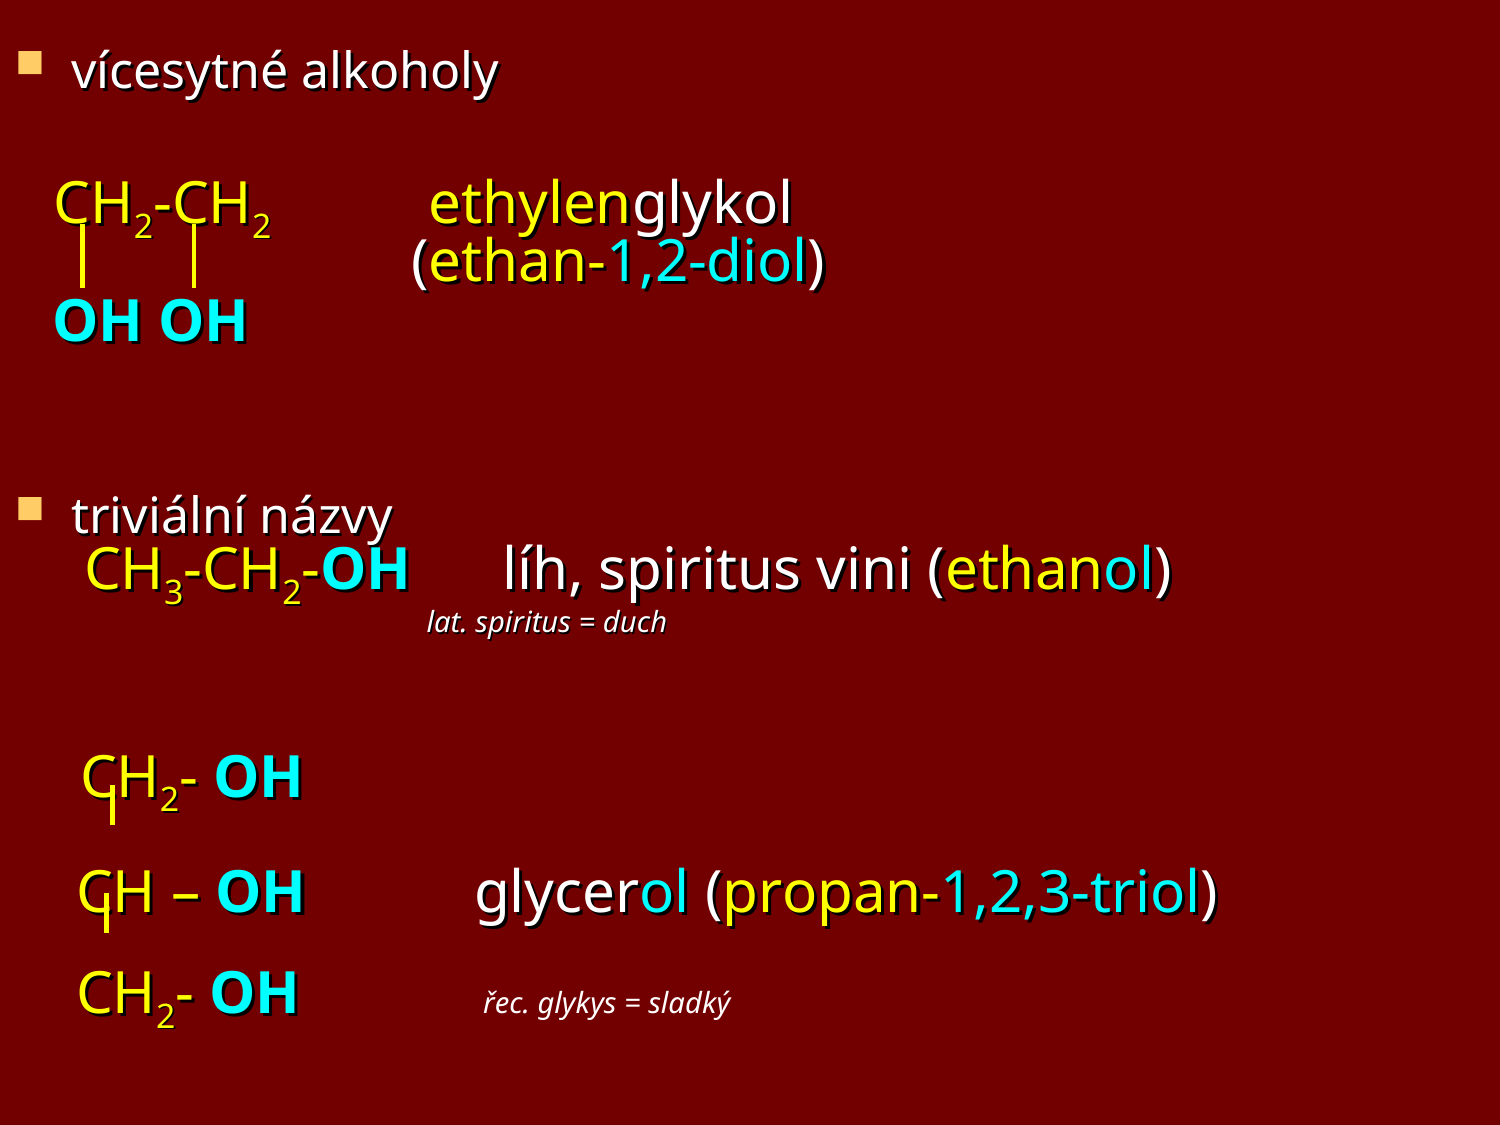

#
vícesytné alkoholy
 CH2-CH2 ethylenglykol
 (ethan-1,2-diol)
 OH OH
triviální názvy
	 CH3-CH2-OH líh, spiritus vini (ethanol)
 lat. spiritus = duch
 CH2- OH
 CH – OH glycerol (propan-1,2,3-triol)
 CH2- OH řec. glykys = sladký